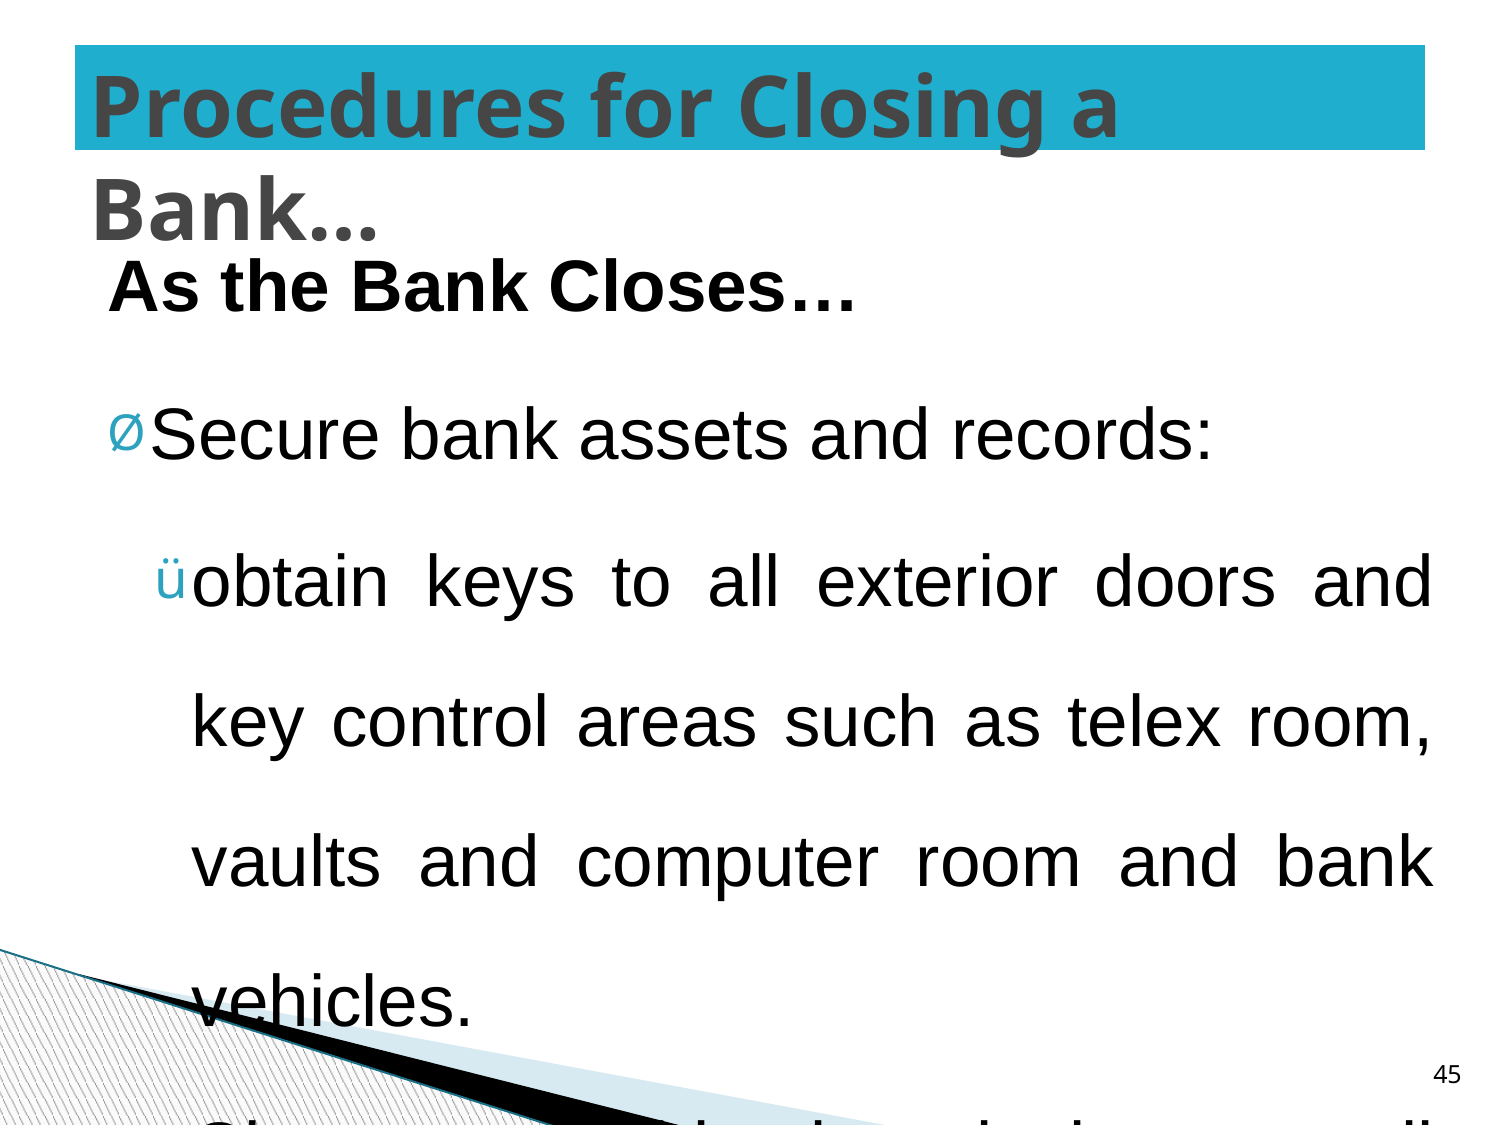

# Procedures for Closing a Bank…
As the Bank Closes…
Secure bank assets and records:
obtain keys to all exterior doors and key control areas such as telex room, vaults and computer room and bank vehicles.
Change combination locks on all vaults and combination doors.
All new combination numbers to safes must be secretly recorded.
List all the fixed assets and conduct physical verification of the same.
Information technology: obtain manuals, software agreements, samples of standard reports, and back-up tapes.
Communication: including setting up and updating external and internal Web sites.